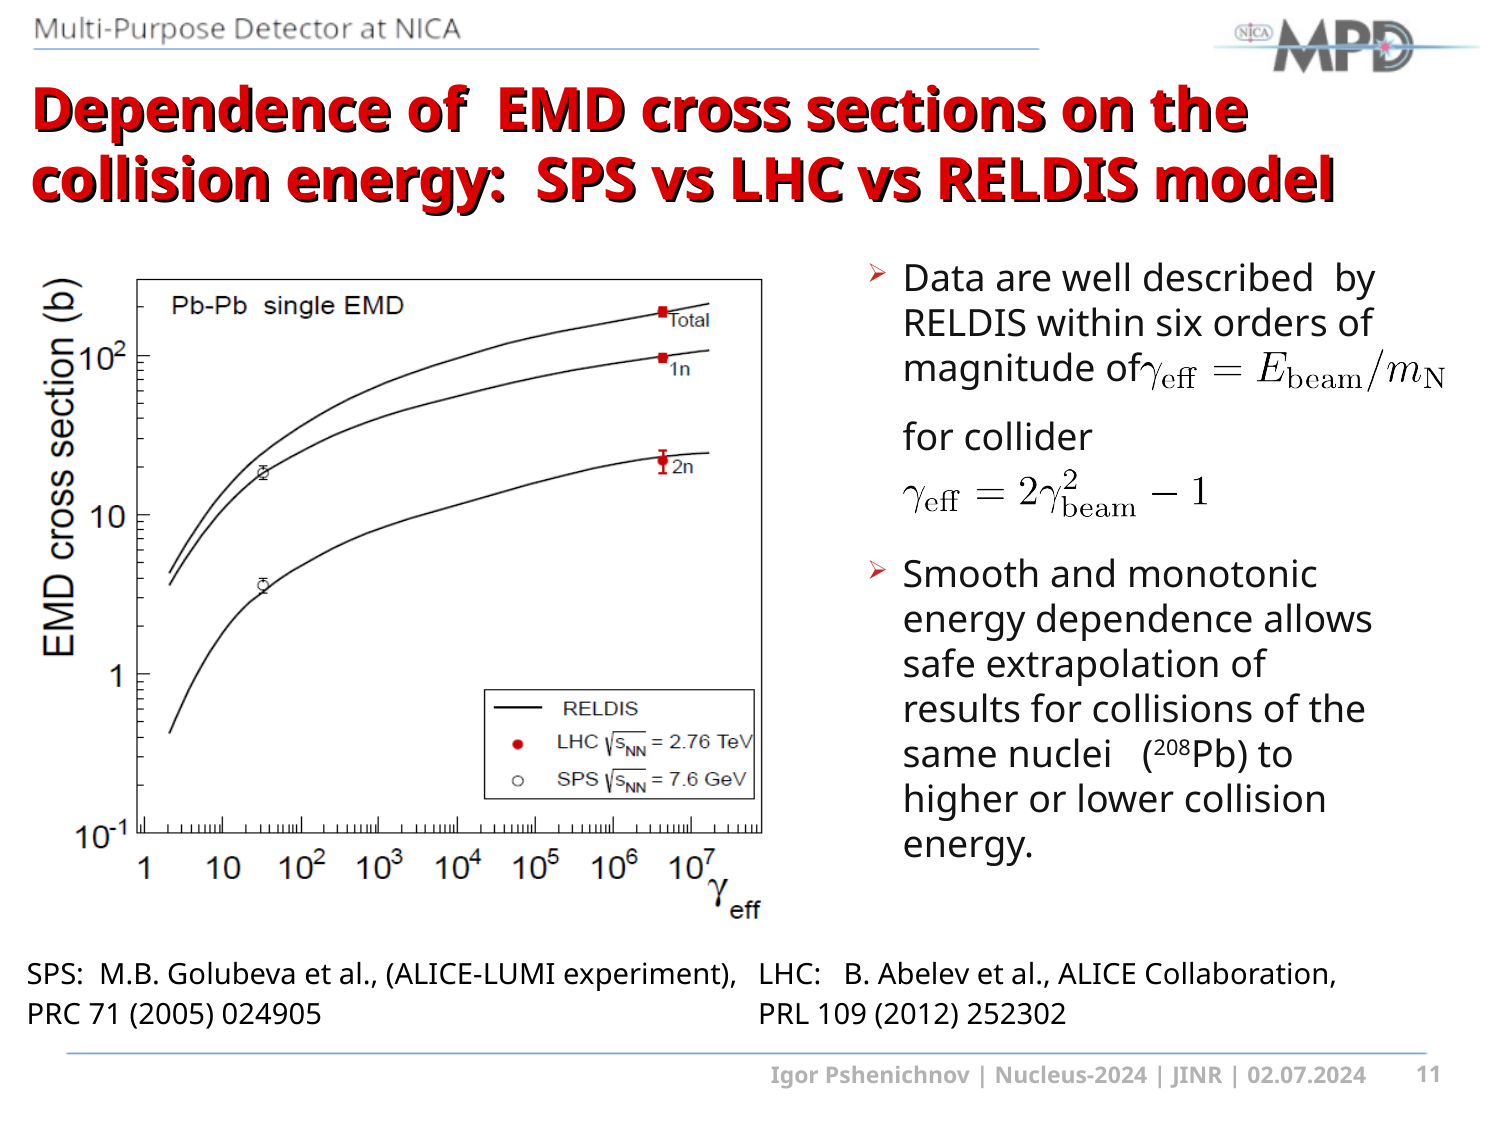

Dependence of EMD cross sections on the collision energy: SPS vs LHC vs RELDIS model
# Data are well described by RELDIS within six orders of magnitude of
for collider
Smooth and monotonic energy dependence allows safe extrapolation of results for collisions of the same nuclei (208Pb) to higher or lower collision energy.
SPS: M.B. Golubeva et al., (ALICE-LUMI experiment),
PRC 71 (2005) 024905
LHC: B. Abelev et al., ALICE Collaboration,
PRL 109 (2012) 252302
 Igor Pshenichnov | Nucleus-2024 | JINR | 02.07.2024